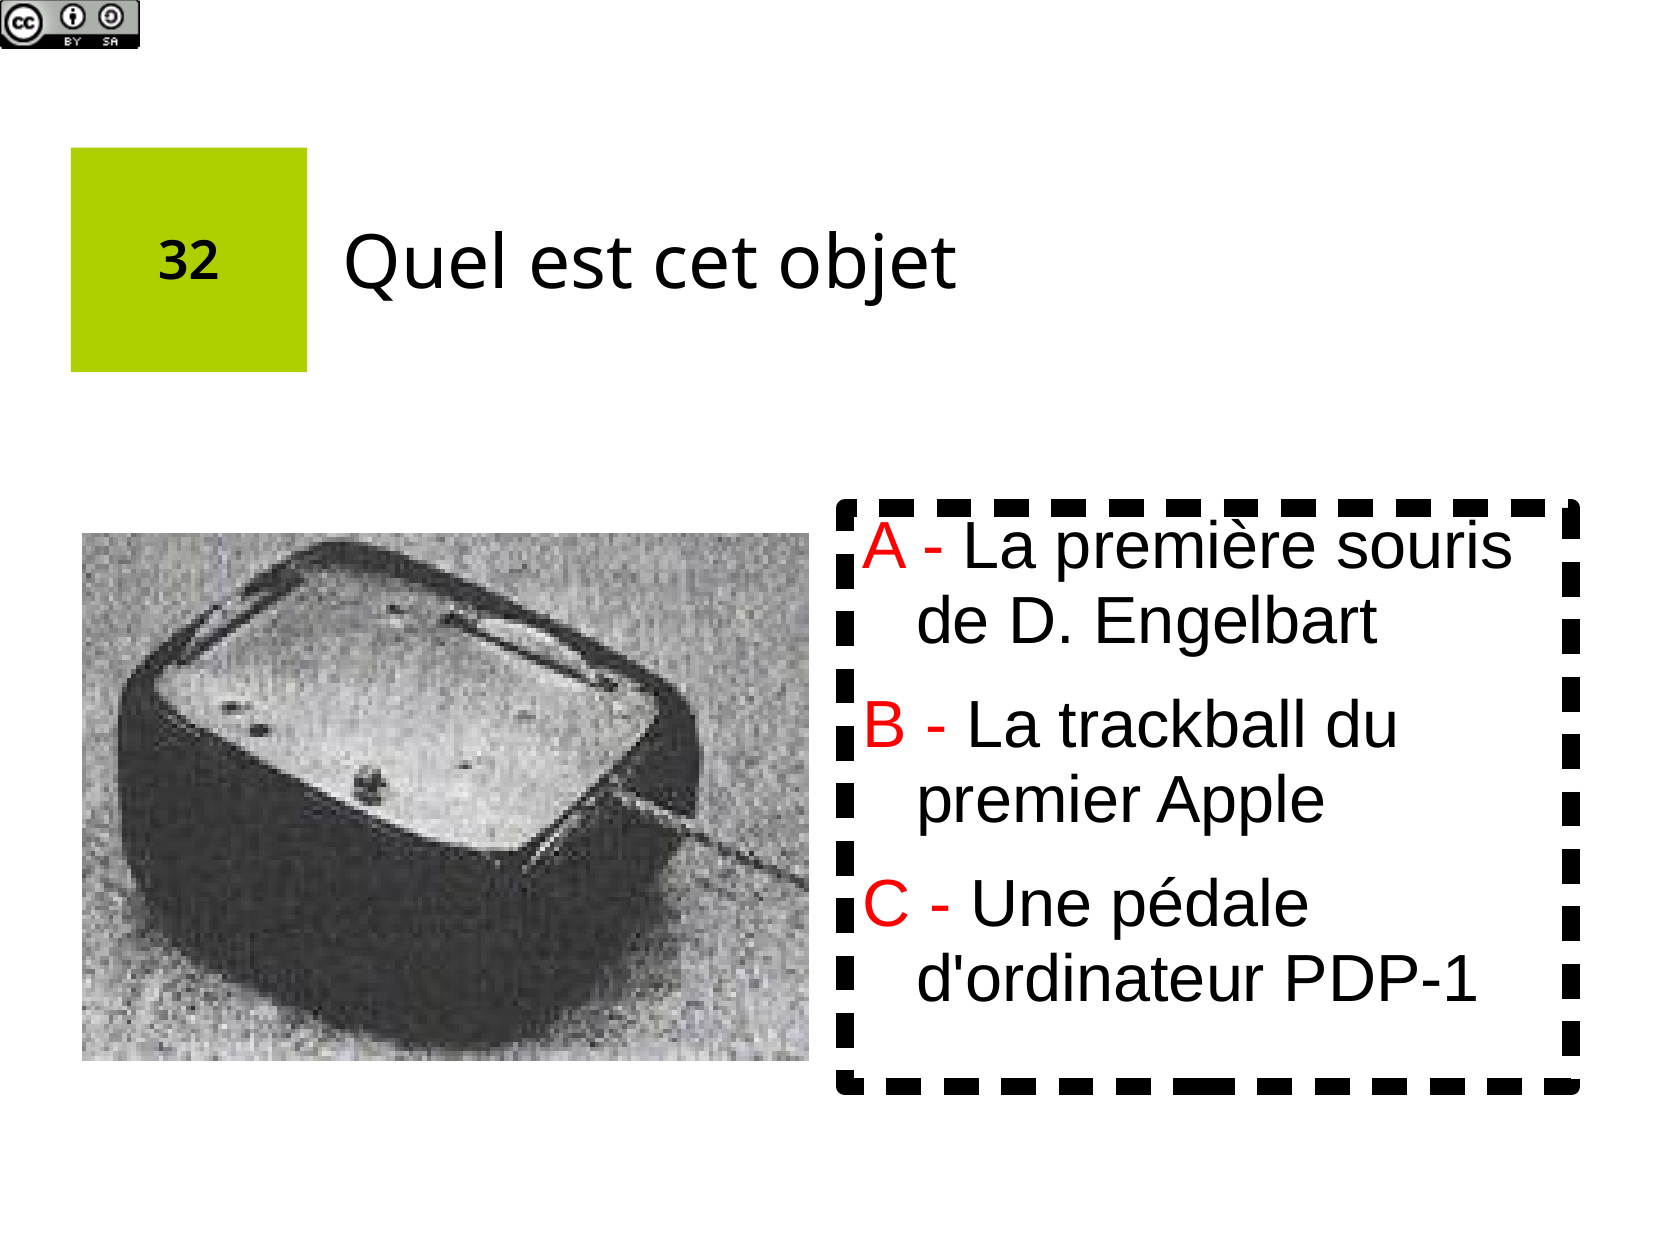

# Quel est cet objet
32
La première souris de D. Engelbart
La trackball du premier Apple
Une pédale d'ordinateur PDP-1